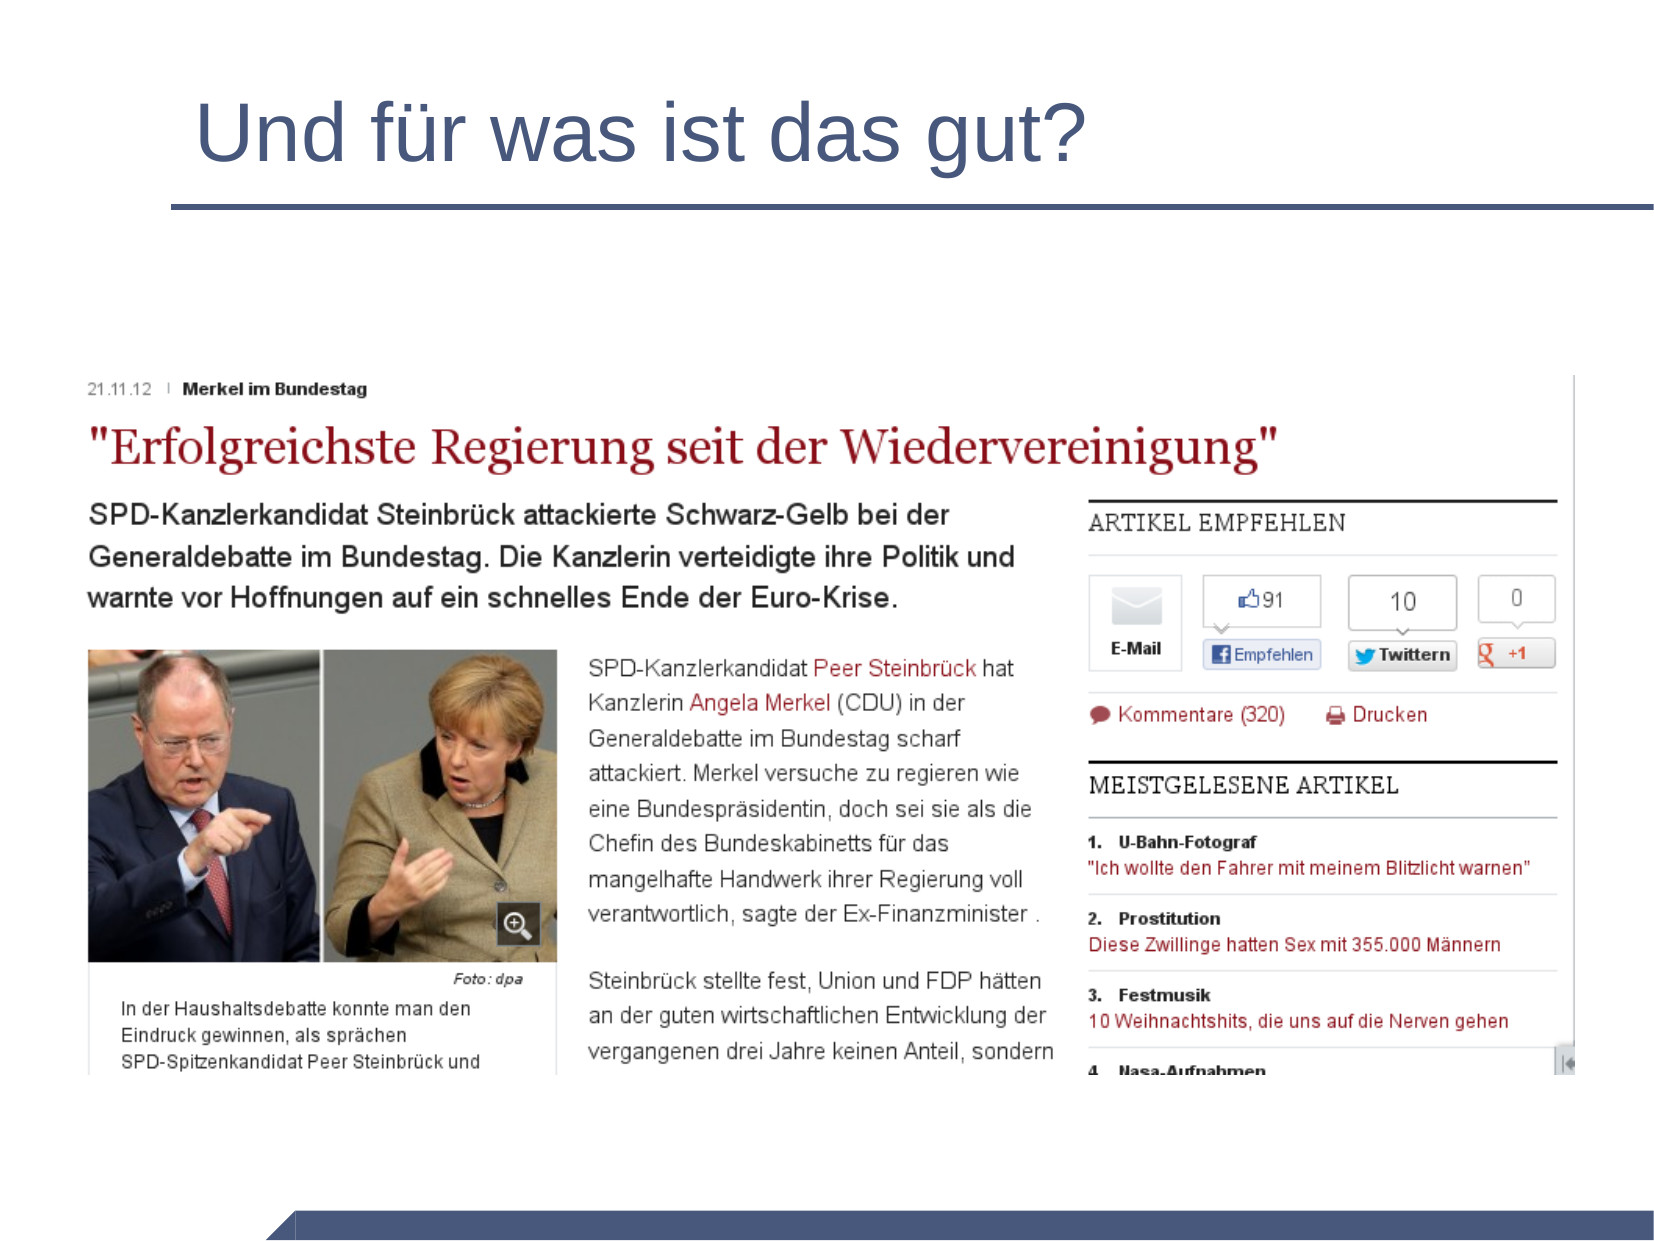

# Und für was ist das gut?